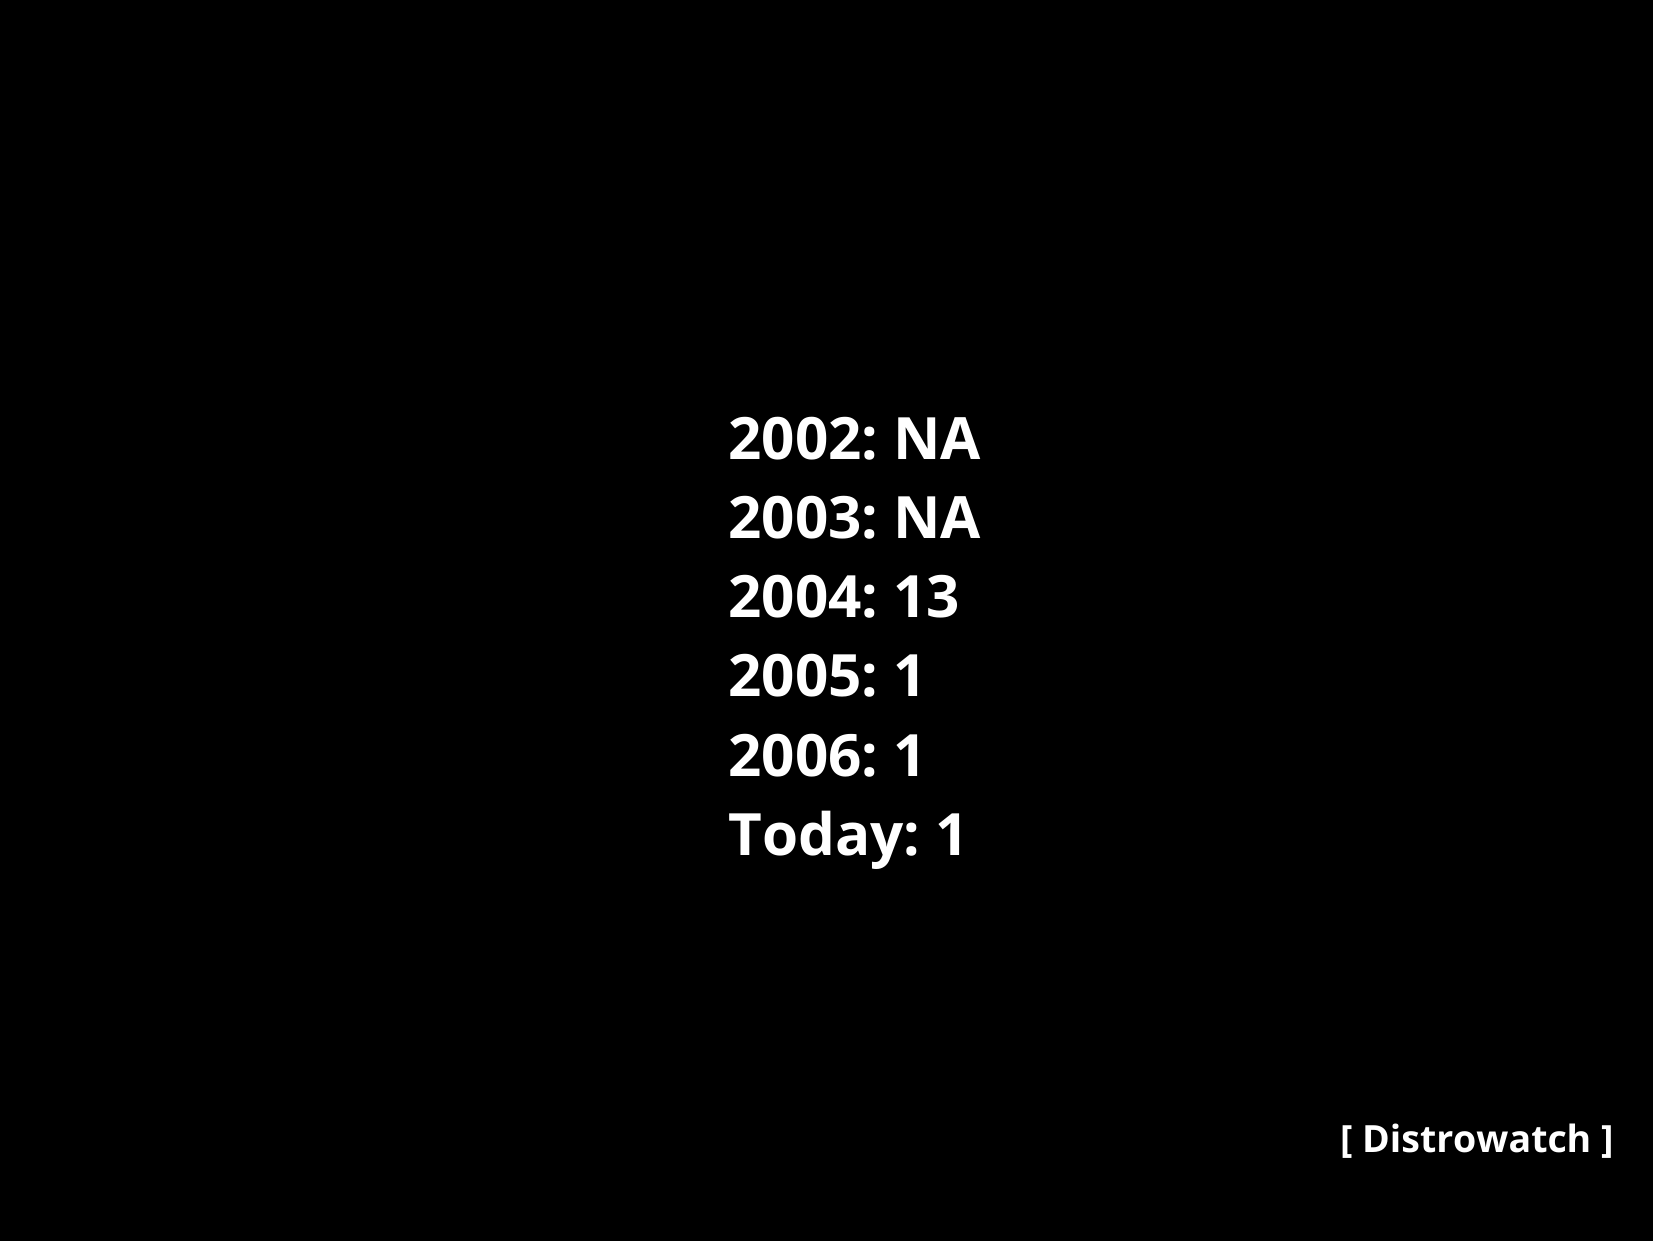

2002: NA
2003: NA
2004: 13
2005: 1
2006: 1
Today: 1
[ Distrowatch ]